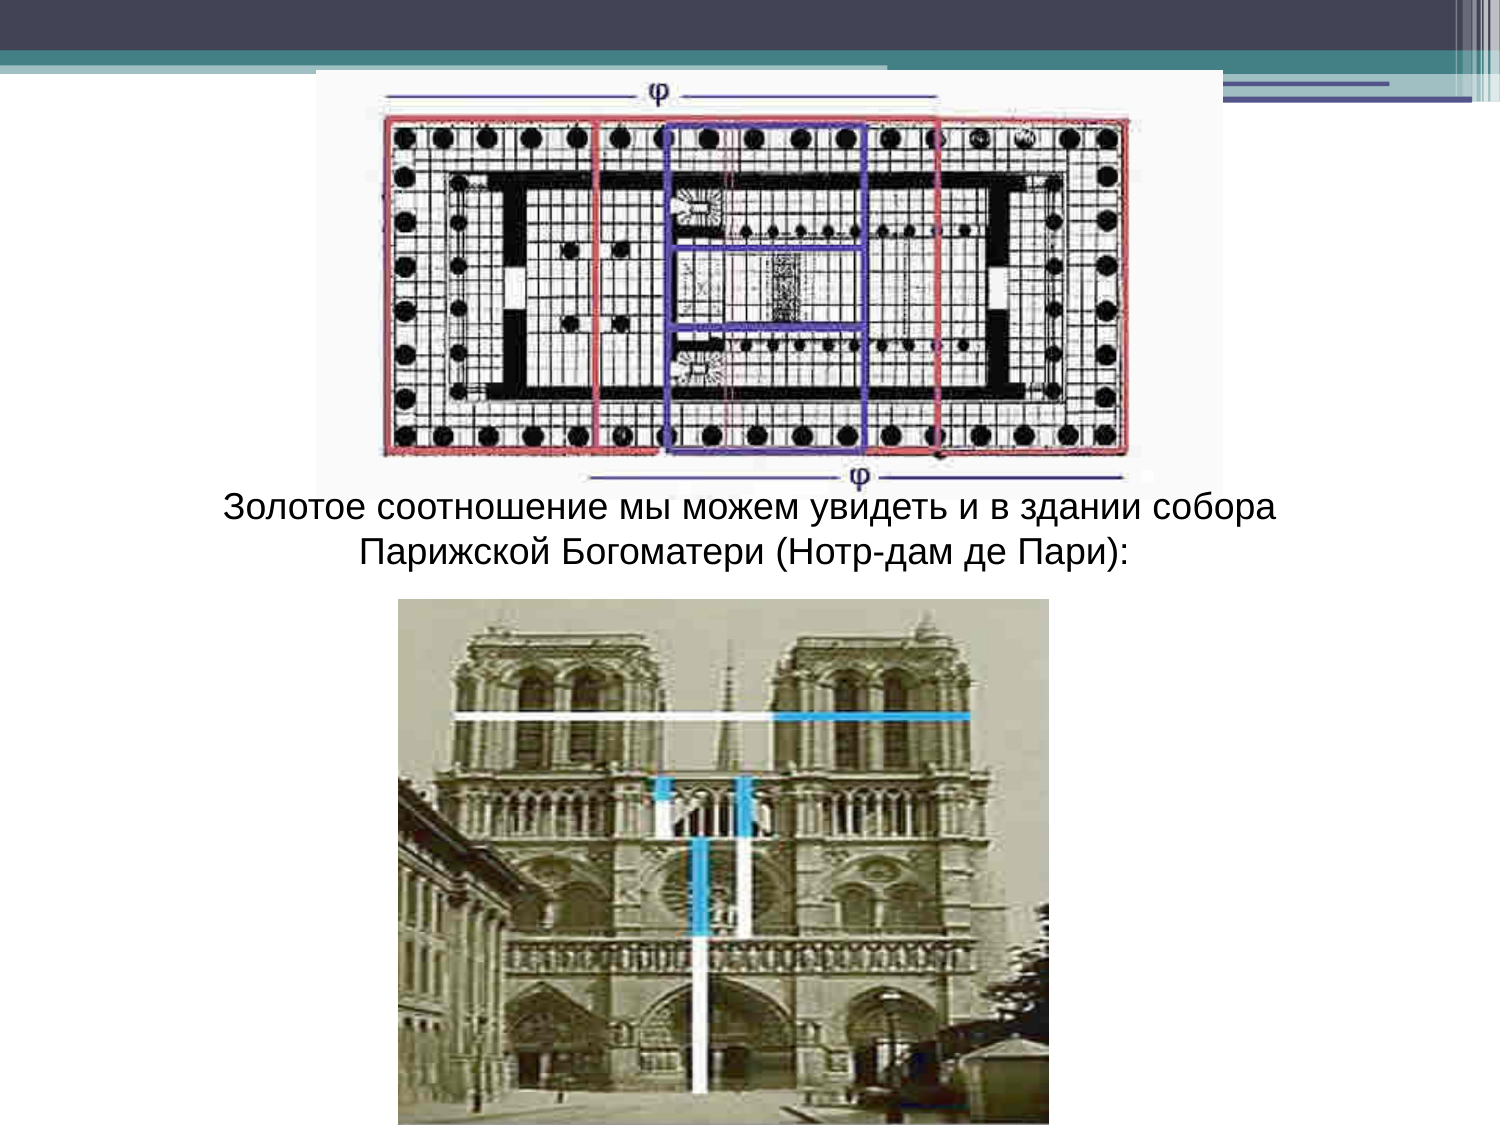

Золотое соотношение мы можем увидеть и в здании собора Парижской Богоматери (Нотр-дам де Пари):